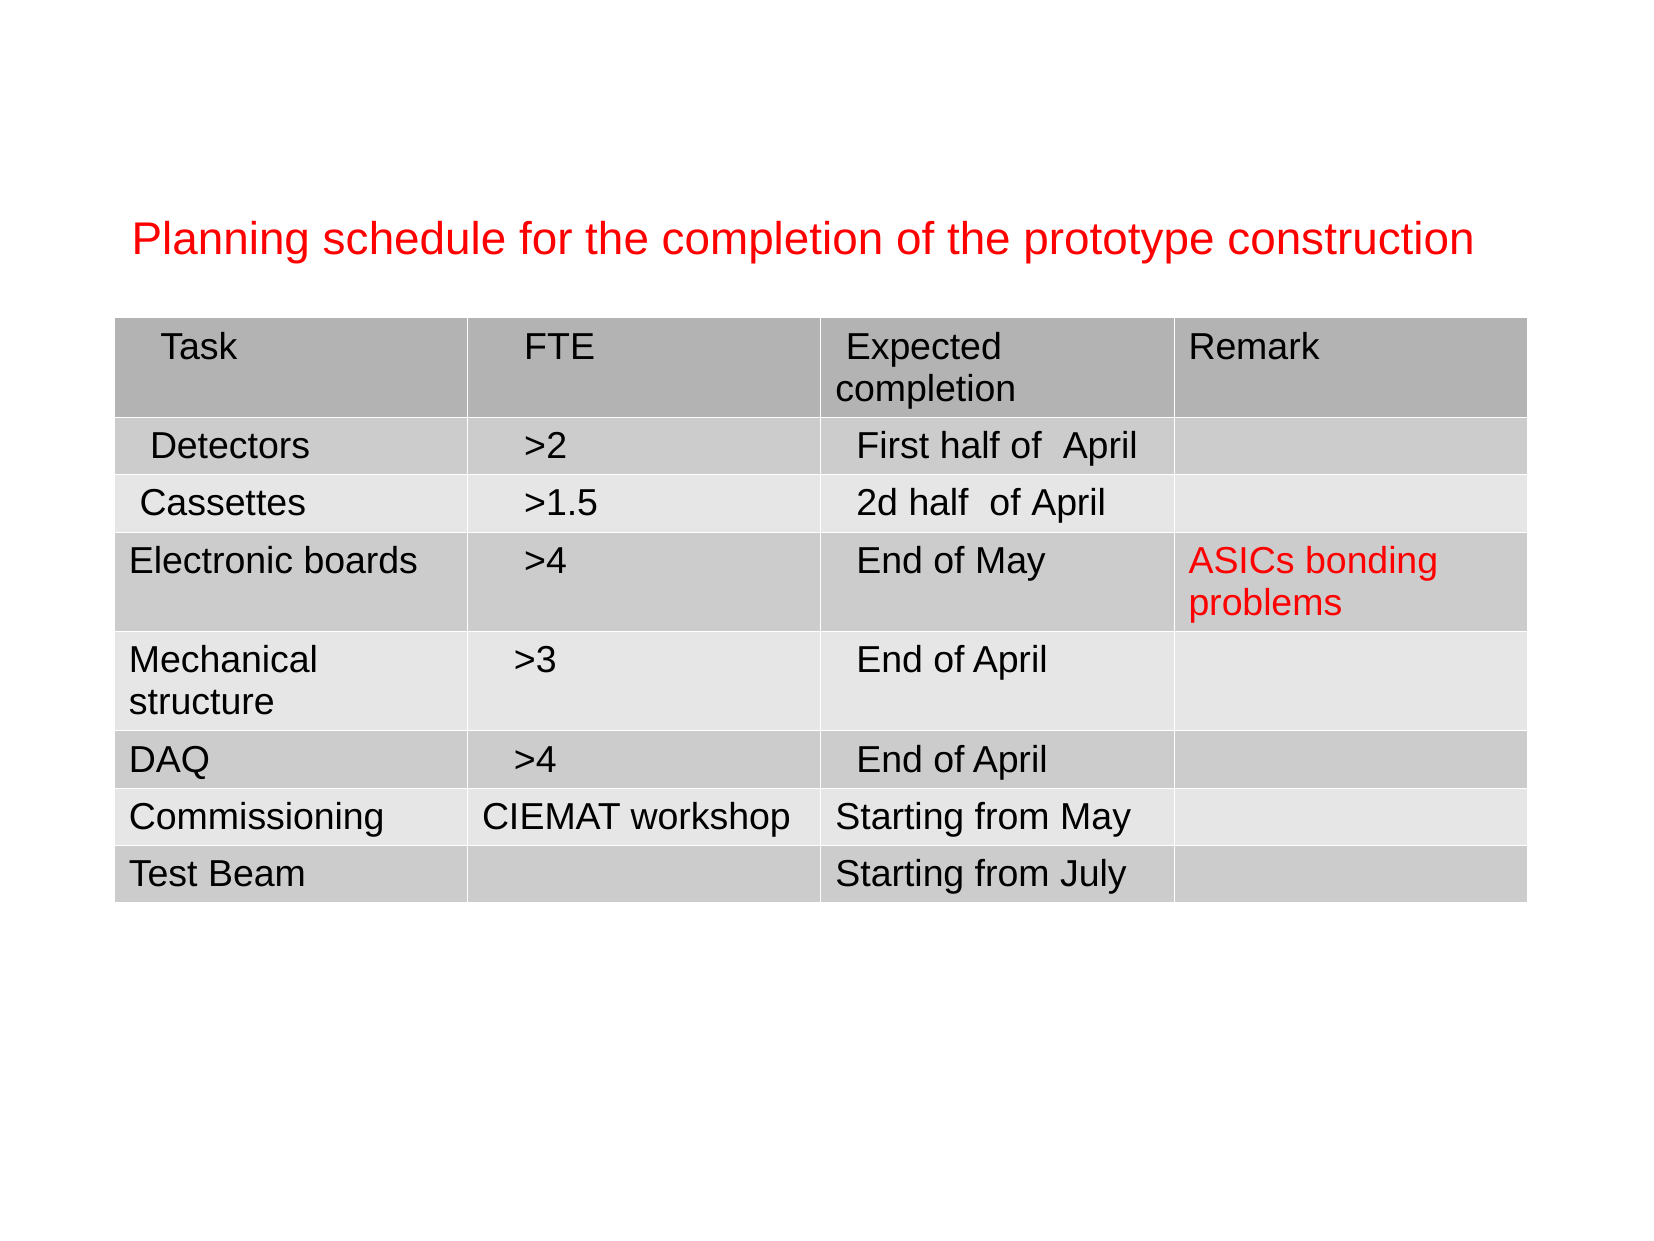

Planning schedule for the completion of the prototype construction
| Task | FTE | Expected completion | Remark |
| --- | --- | --- | --- |
| Detectors | >2 | First half of April | |
| Cassettes | >1.5 | 2d half of April | |
| Electronic boards | >4 | End of May | ASICs bonding problems |
| Mechanical structure | >3 | End of April | |
| DAQ | >4 | End of April | |
| Commissioning | CIEMAT workshop | Starting from May | |
| Test Beam | | Starting from July | |